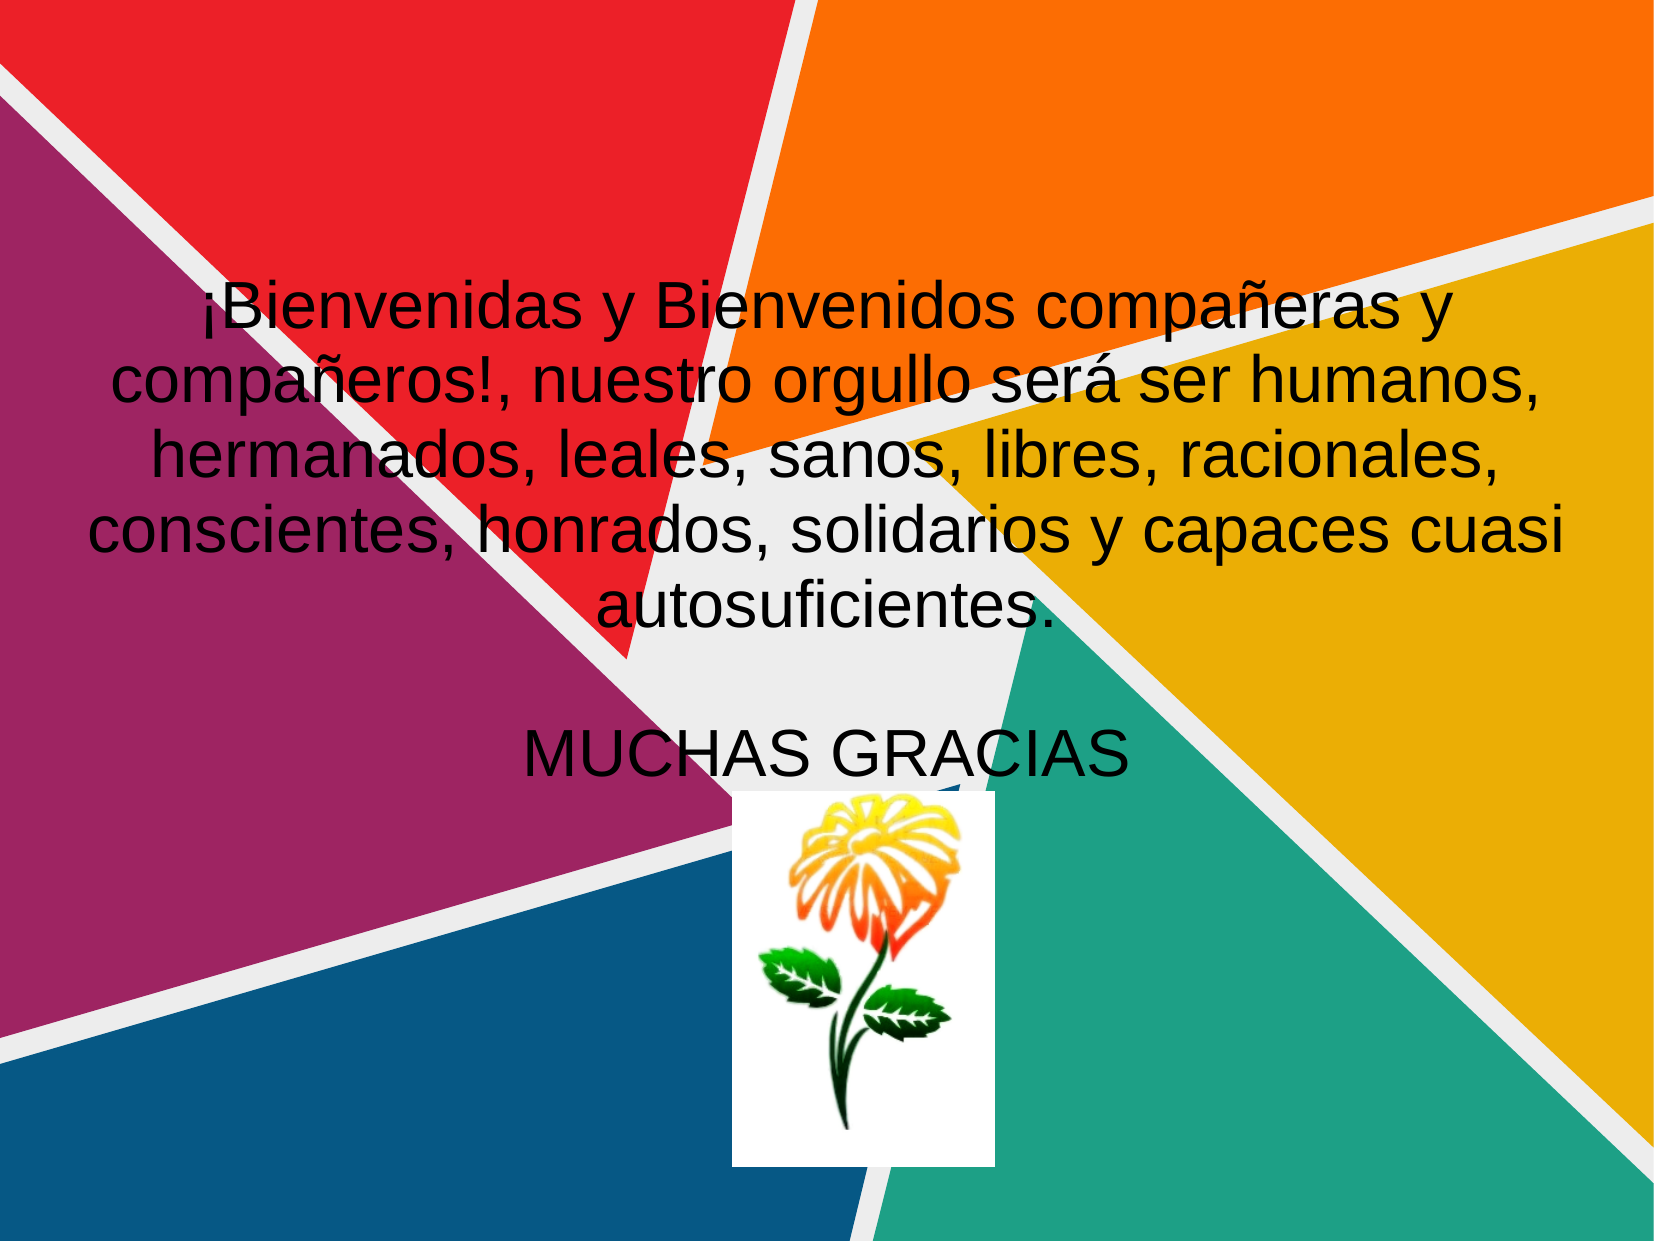

# ¡Bienvenidas y Bienvenidos compañeras y compañeros!, nuestro orgullo será ser humanos, hermanados, leales, sanos, libres, racionales, conscientes, honrados, solidarios y capaces cuasi autosuficientes.
MUCHAS GRACIAS